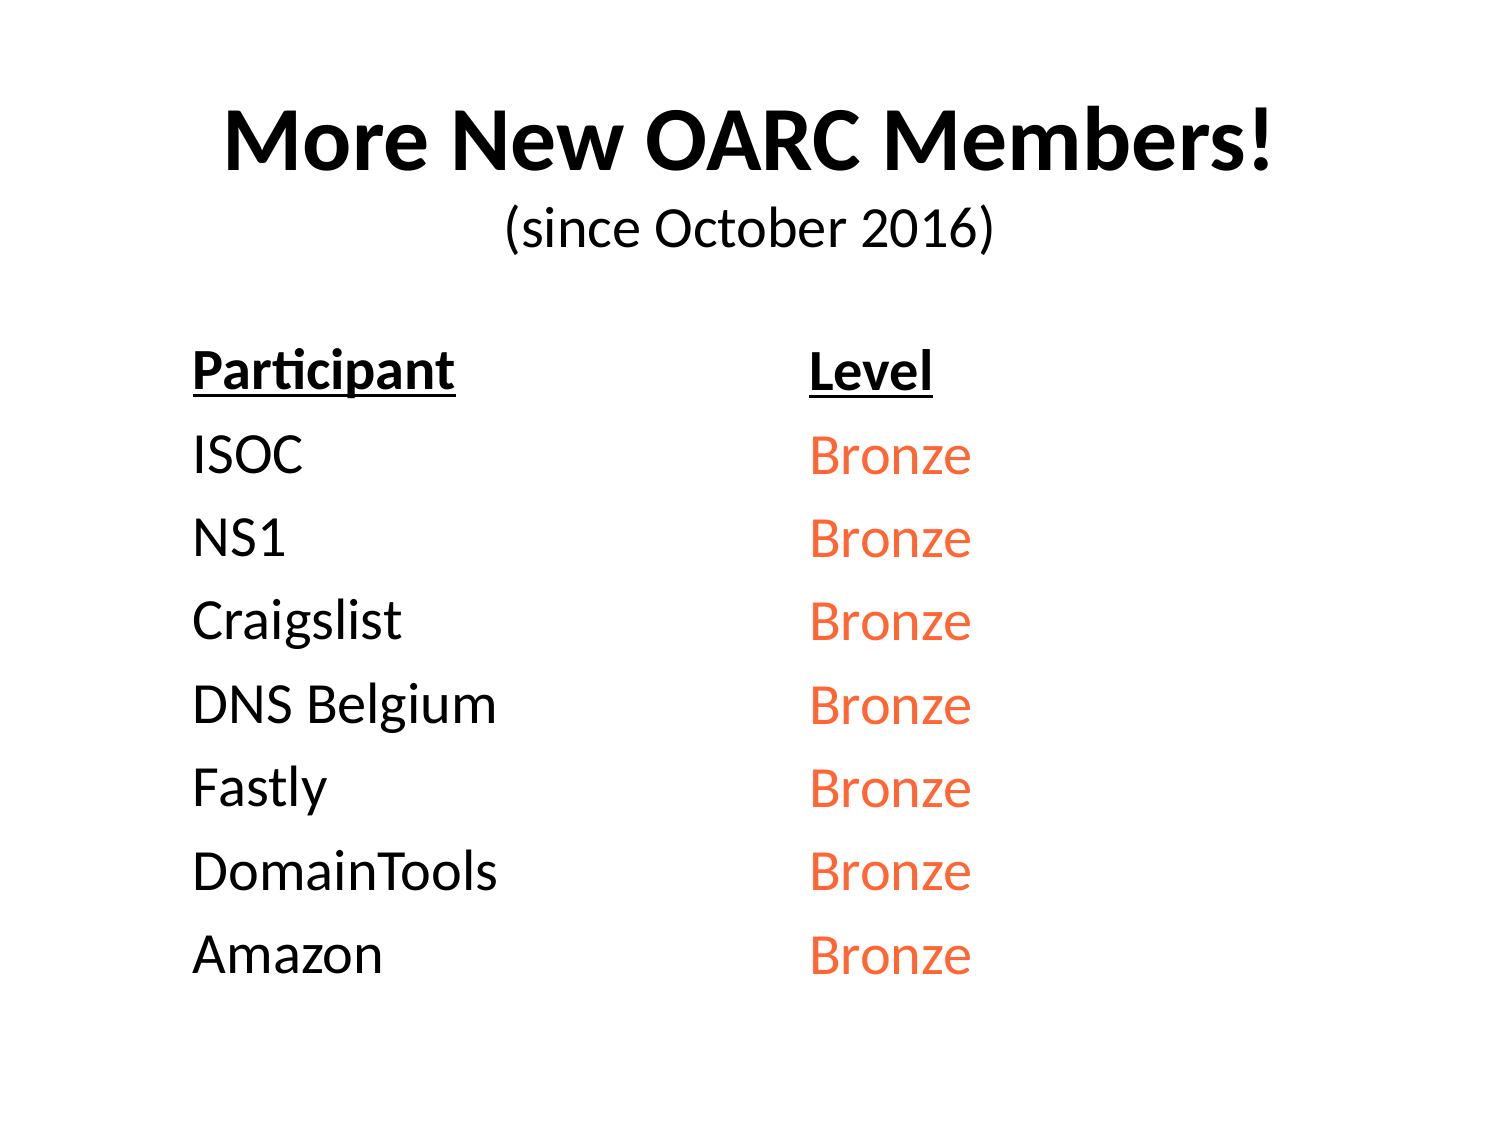

# More New OARC Members! (since October 2016)
Participant
ISOC
NS1
Craigslist
DNS Belgium
Fastly
DomainTools
Amazon
Level
Bronze
Bronze
Bronze
Bronze
Bronze
Bronze
Bronze